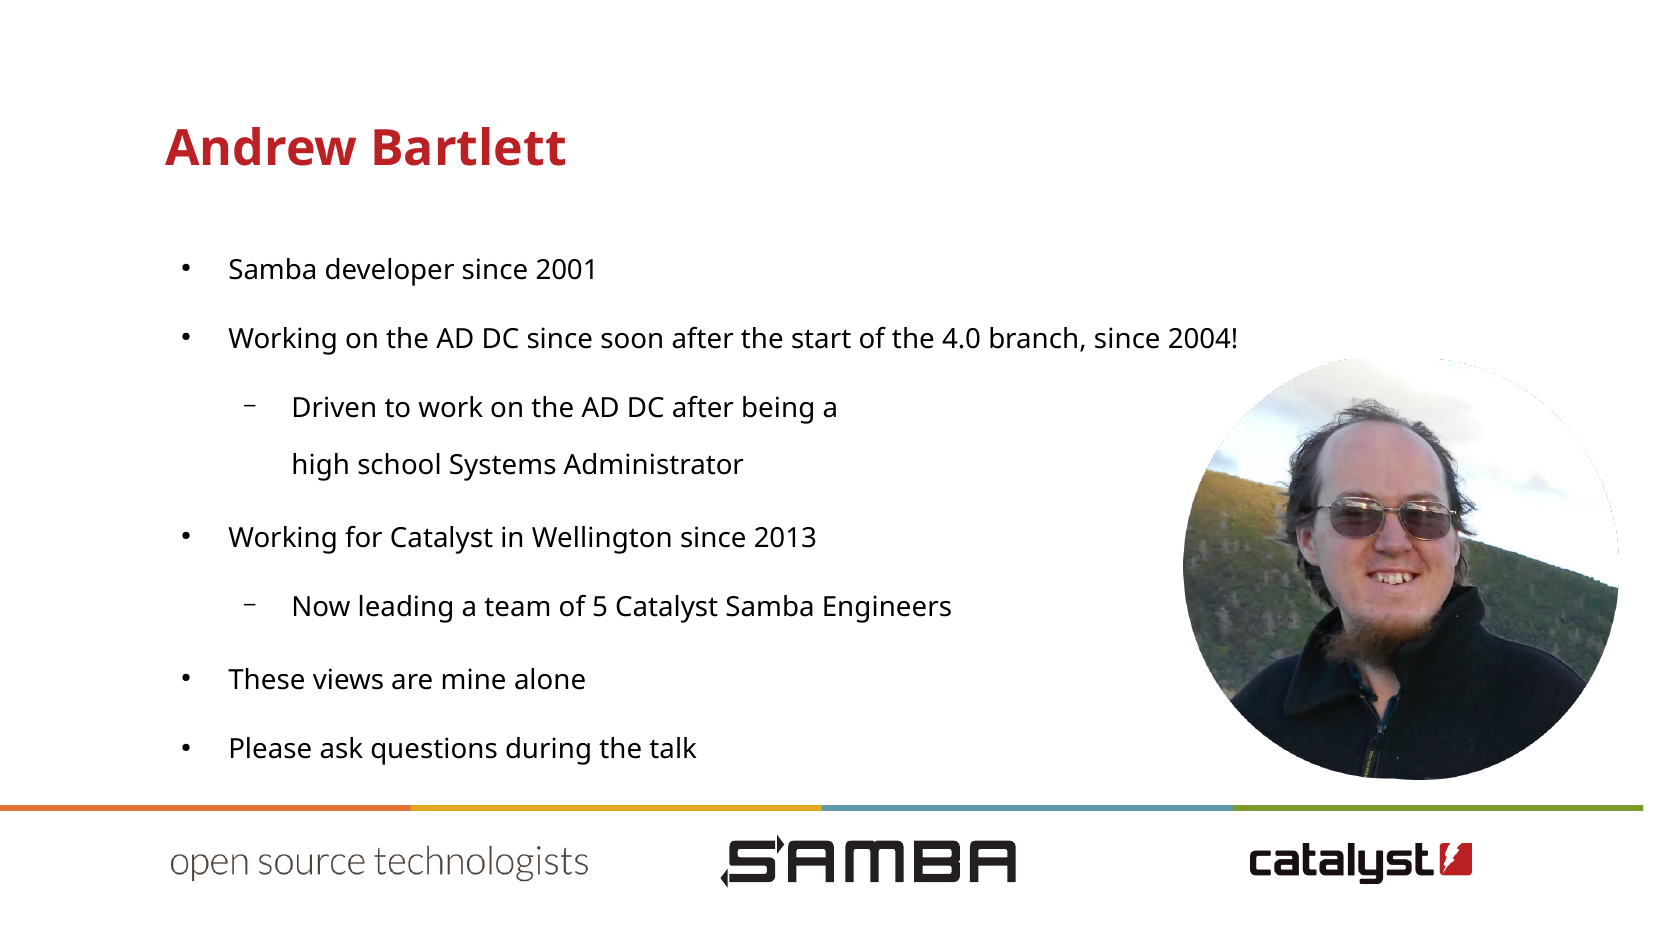

# Andrew Bartlett
Samba developer since 2001
Working on the AD DC since soon after the start of the 4.0 branch, since 2004!
Driven to work on the AD DC after being a
high school Systems Administrator
Working for Catalyst in Wellington since 2013
Now leading a team of 5 Catalyst Samba Engineers
These views are mine alone
Please ask questions during the talk